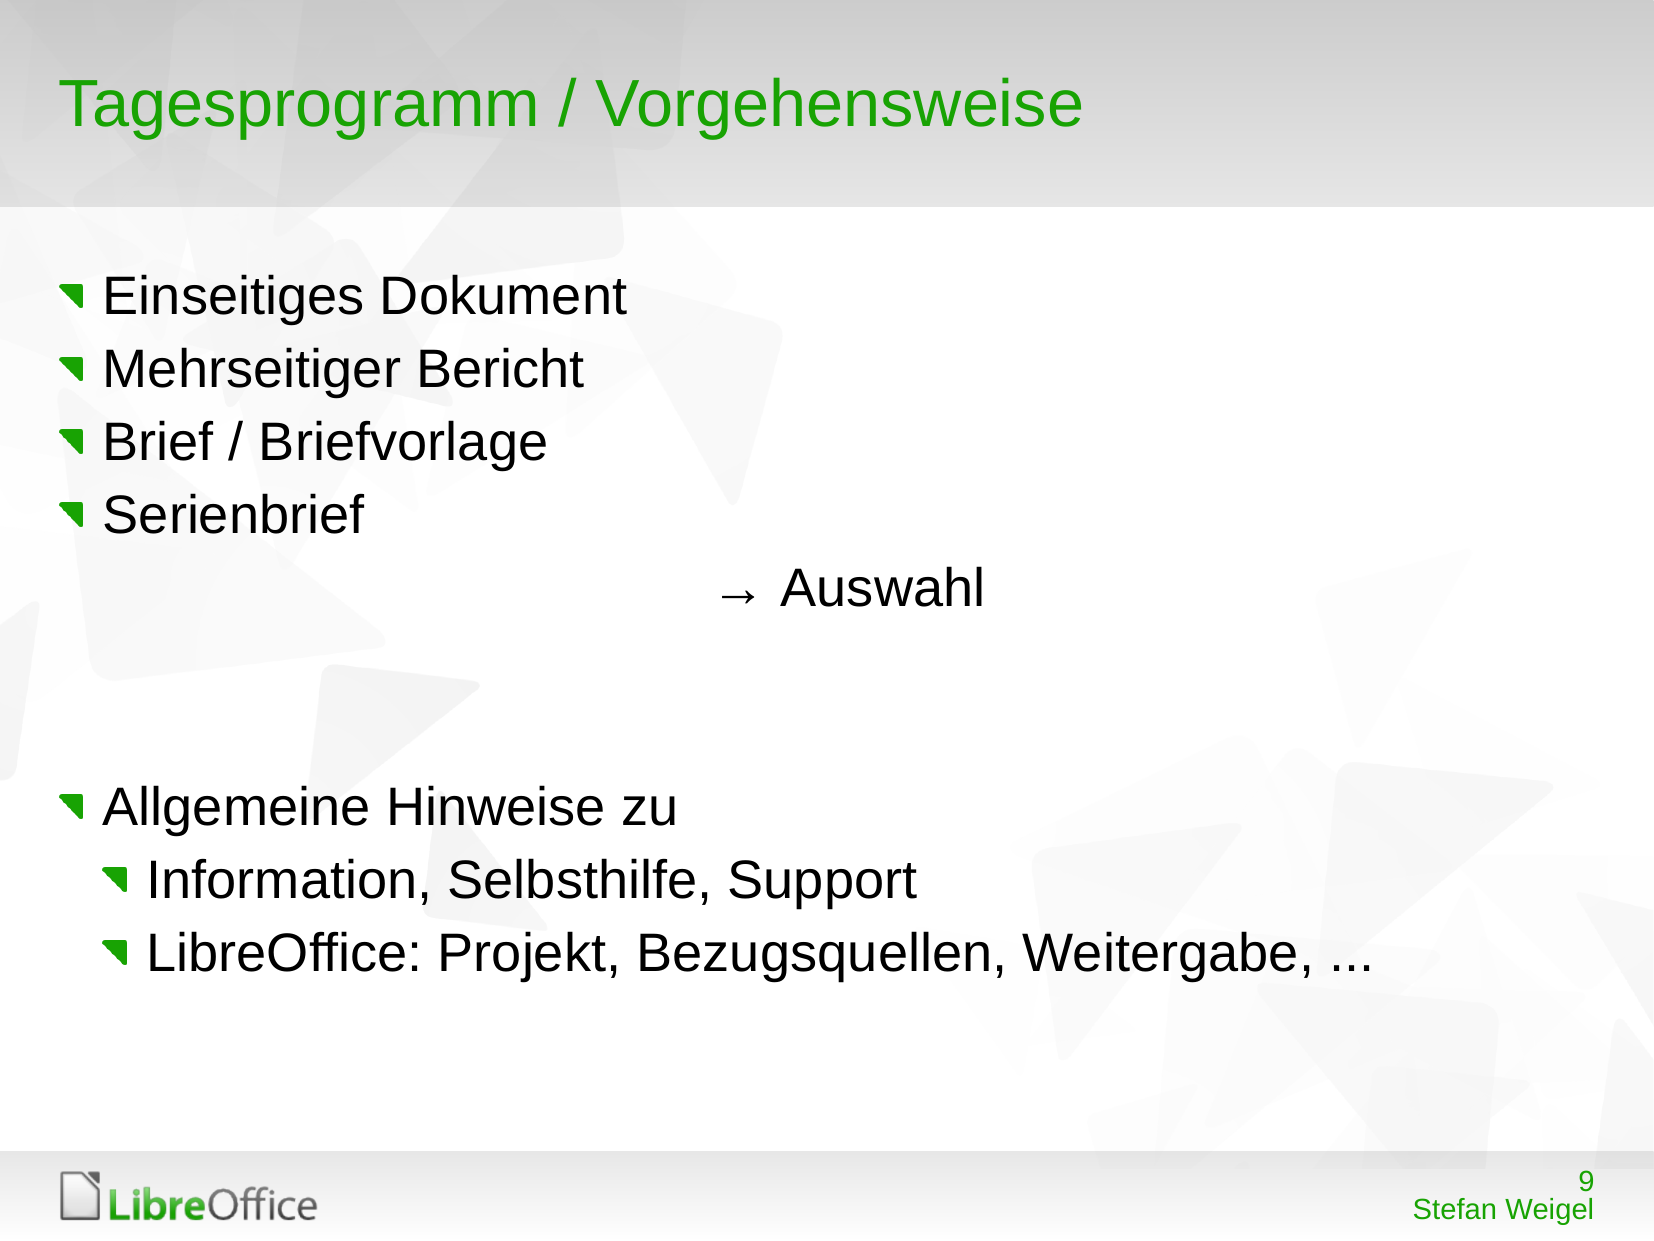

# Tagesprogramm / Vorgehensweise
Einseitiges Dokument
Mehrseitiger Bericht
Brief / Briefvorlage
Serienbrief
→ Auswahl
Allgemeine Hinweise zu
Information, Selbsthilfe, Support
LibreOffice: Projekt, Bezugsquellen, Weitergabe, ...
9
Stefan Weigel